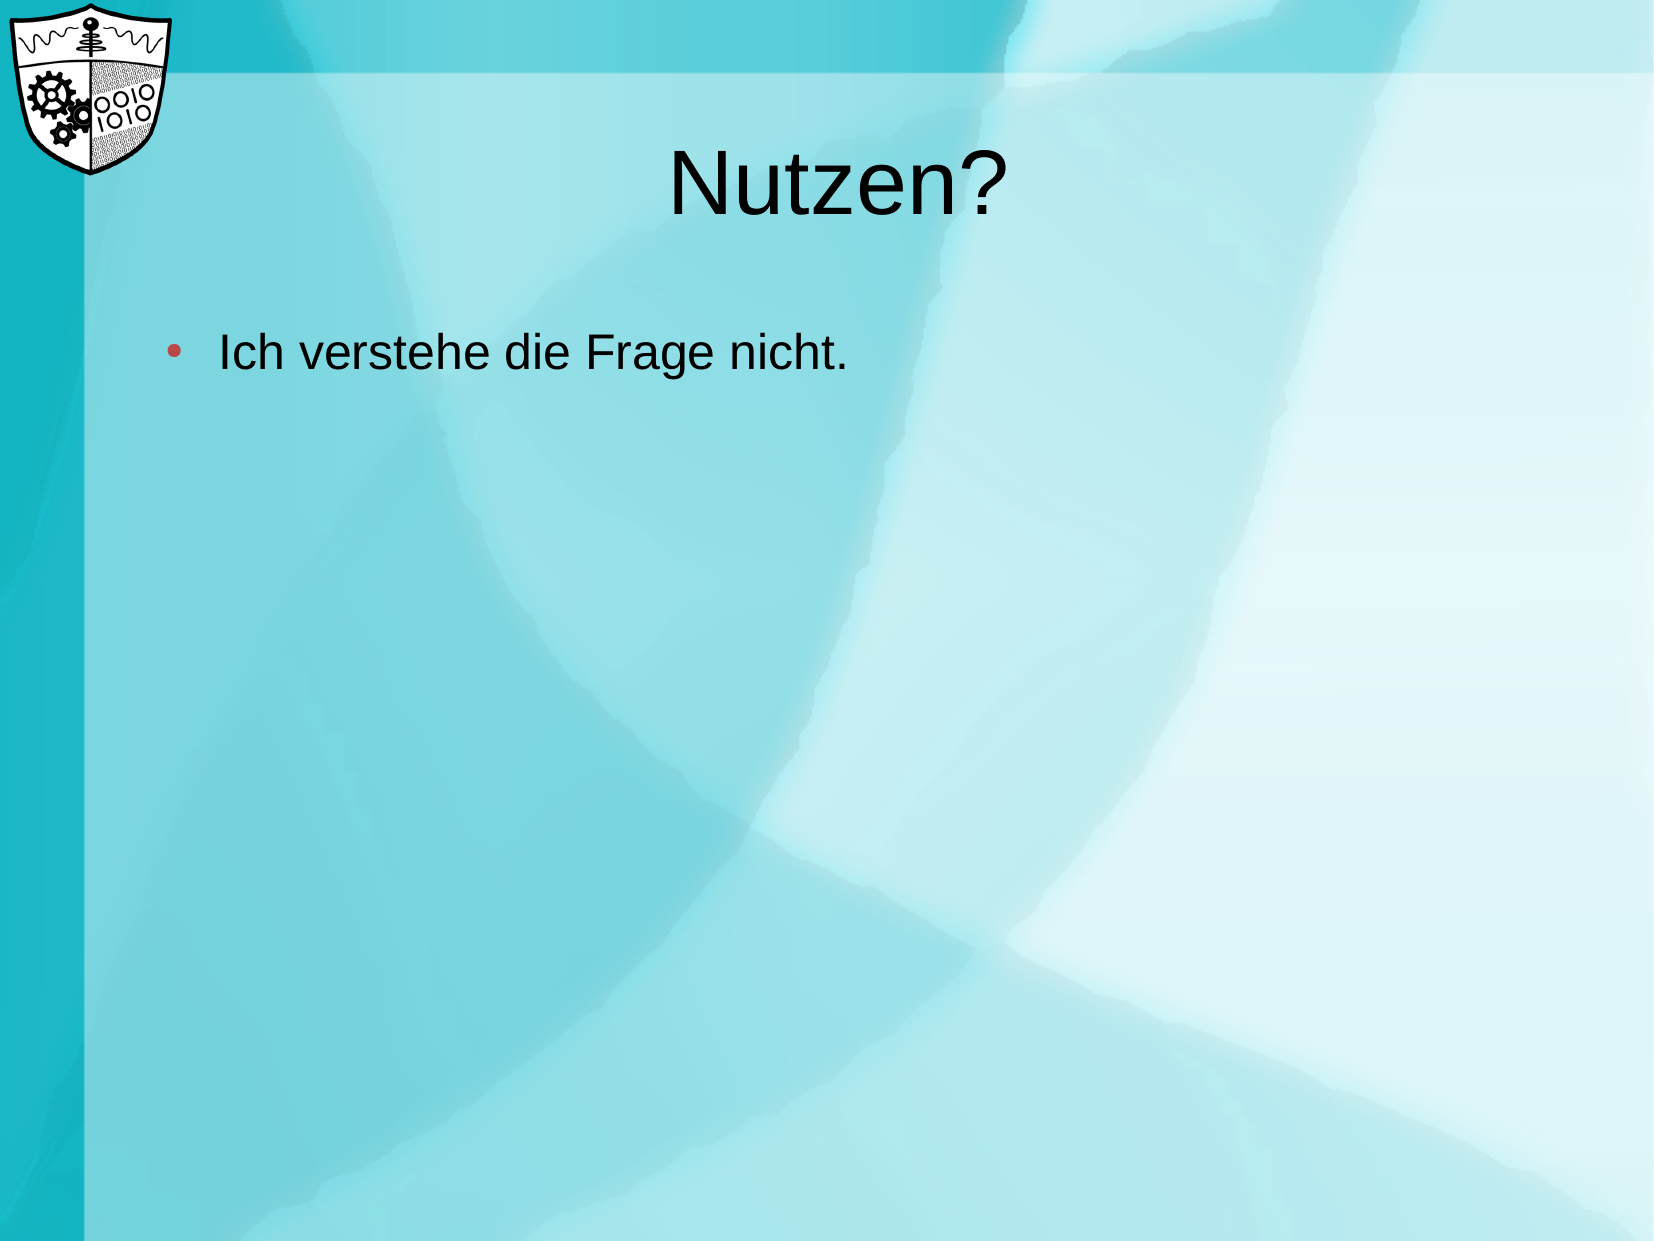

# Nutzen?
Ich verstehe die Frage nicht.